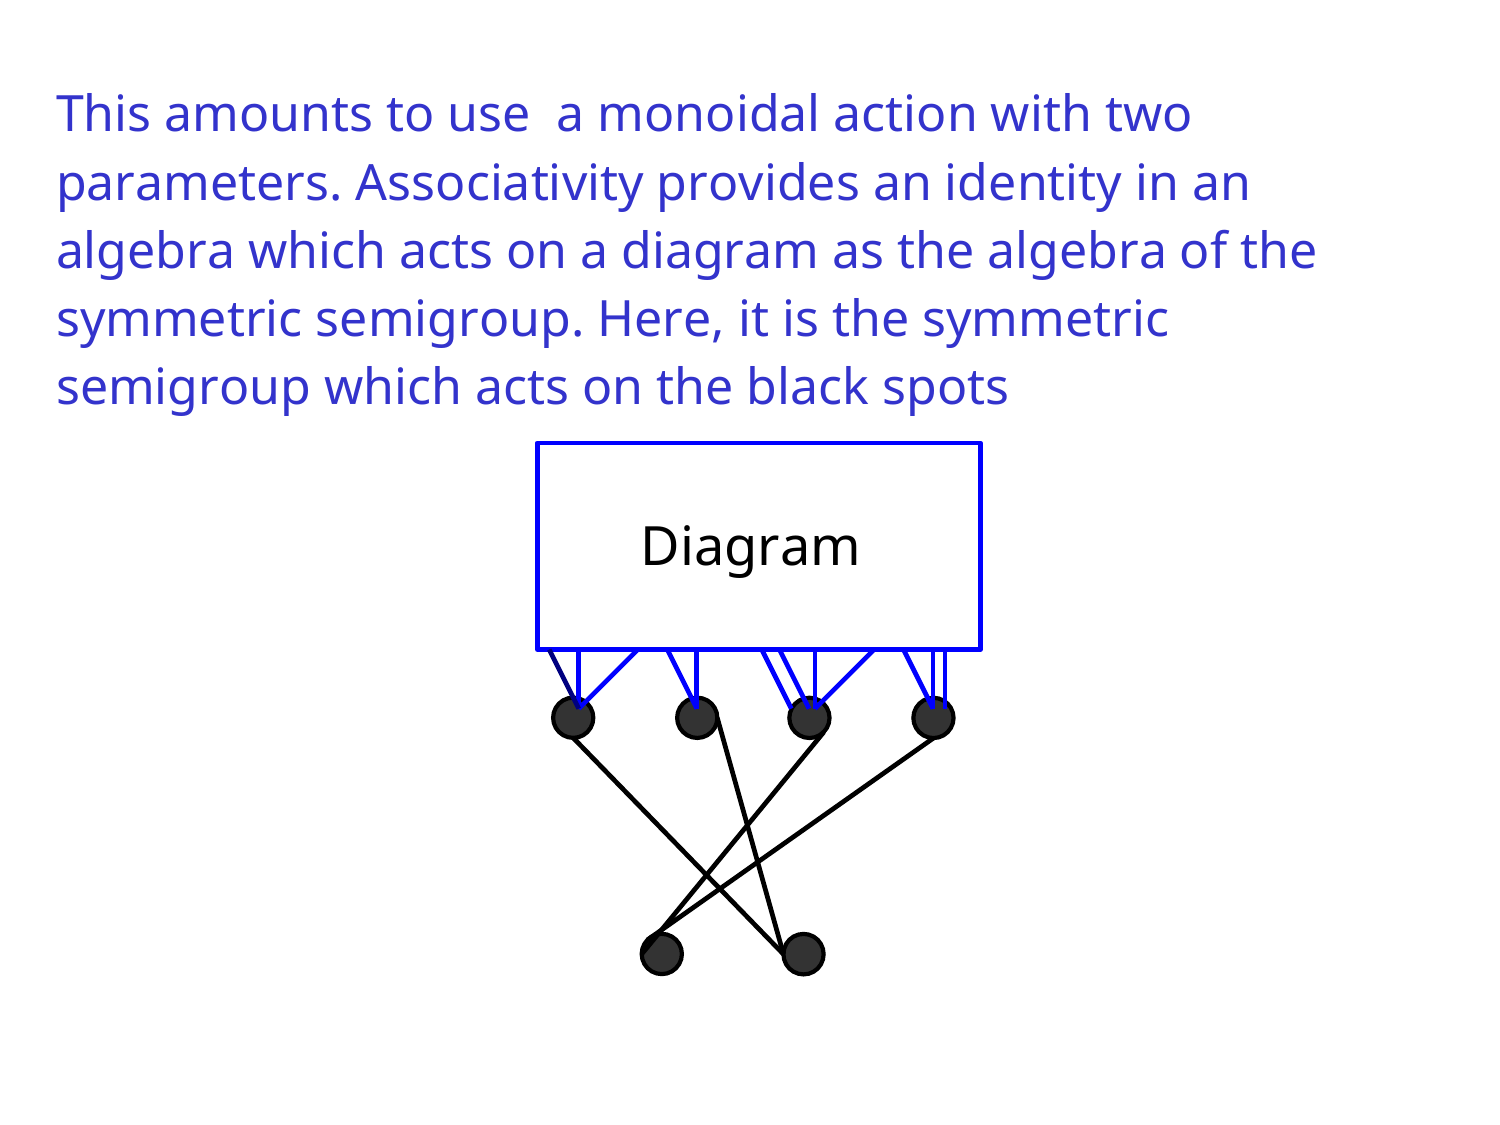

This amounts to use a monoidal action with two parameters. Associativity provides an identity in an algebra which acts on a diagram as the algebra of the symmetric semigroup. Here, it is the symmetric semigroup which acts on the black spots
Diagram